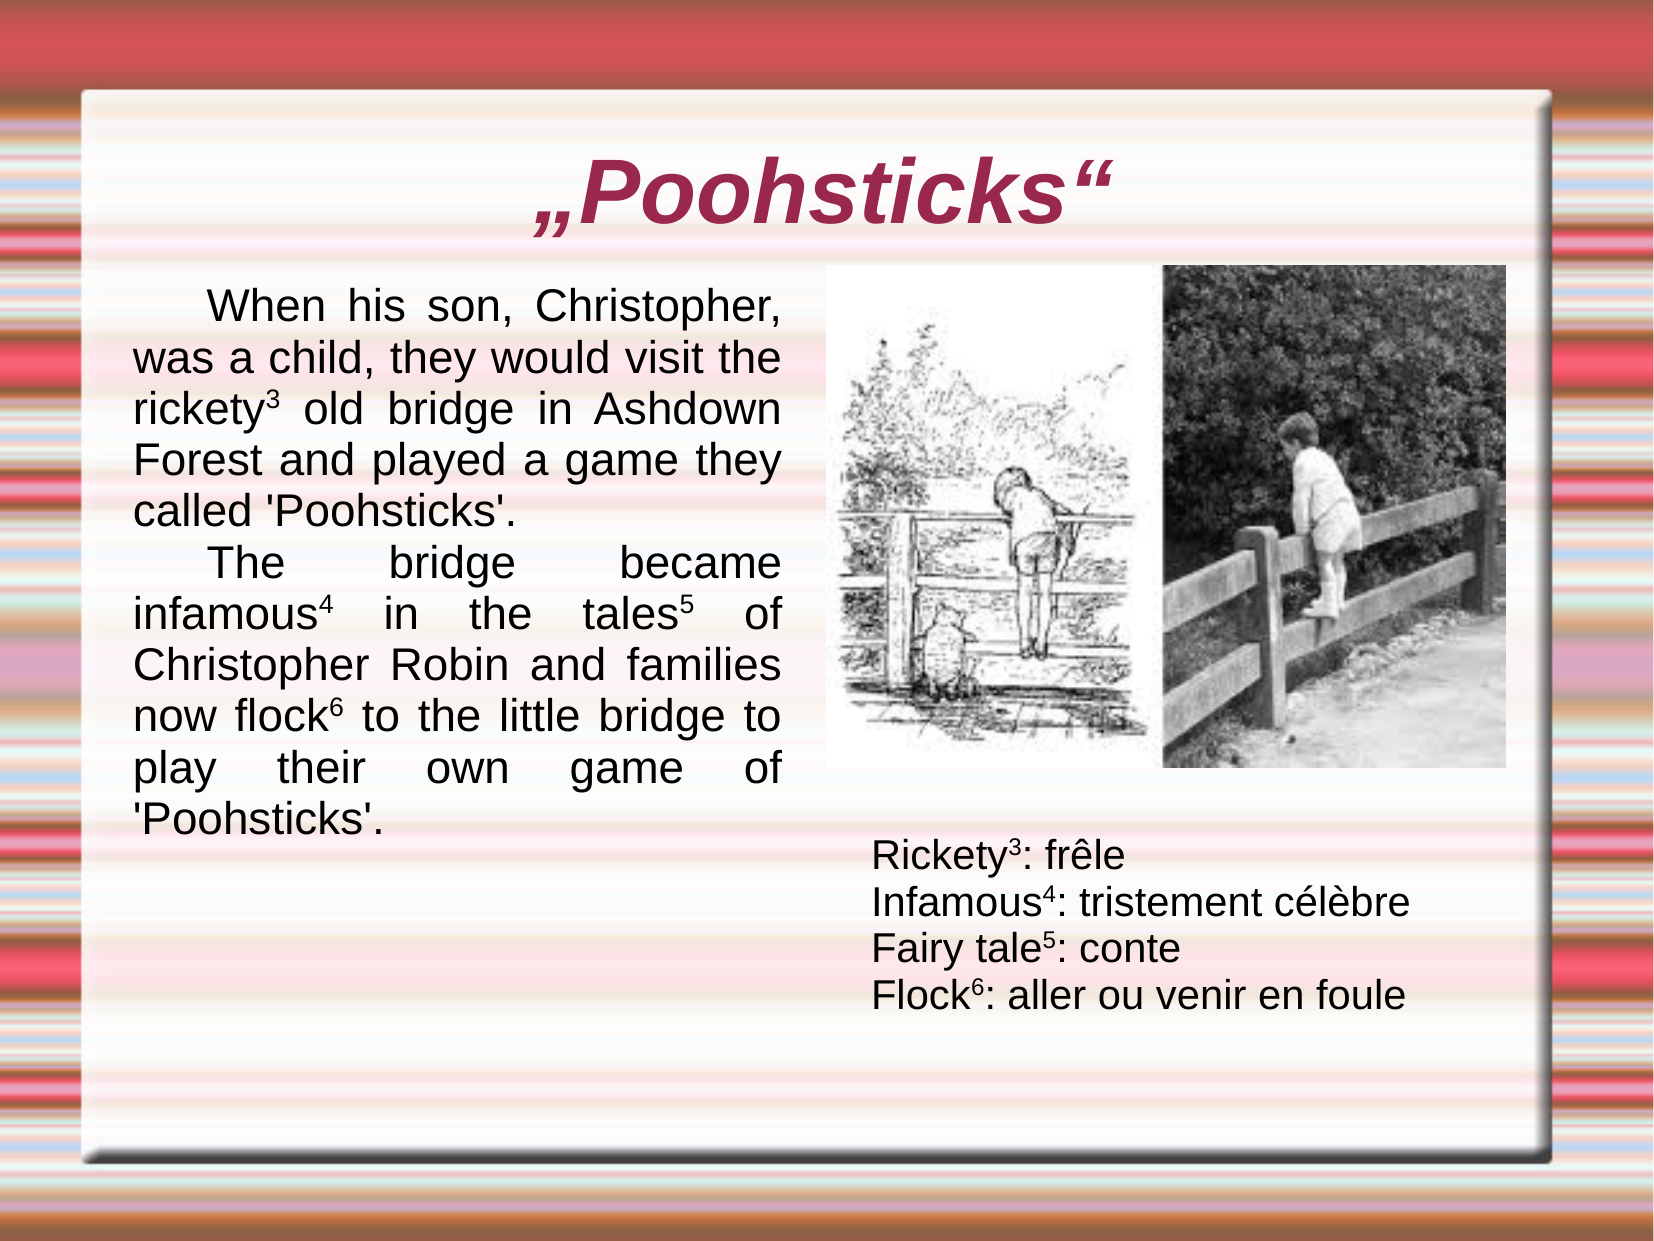

# „Poohsticks“
	When his son, Christopher, was a child, they would visit the rickety3 old bridge in Ashdown Forest and played a game they called 'Poohsticks'.
	The bridge became infamous4 in the tales5 of Christopher Robin and families now flock6 to the little bridge to play their own game of 'Poohsticks'.
Rickety3: frêle
Infamous4: tristement célèbre
Fairy tale5: conte
Flock6: aller ou venir en foule